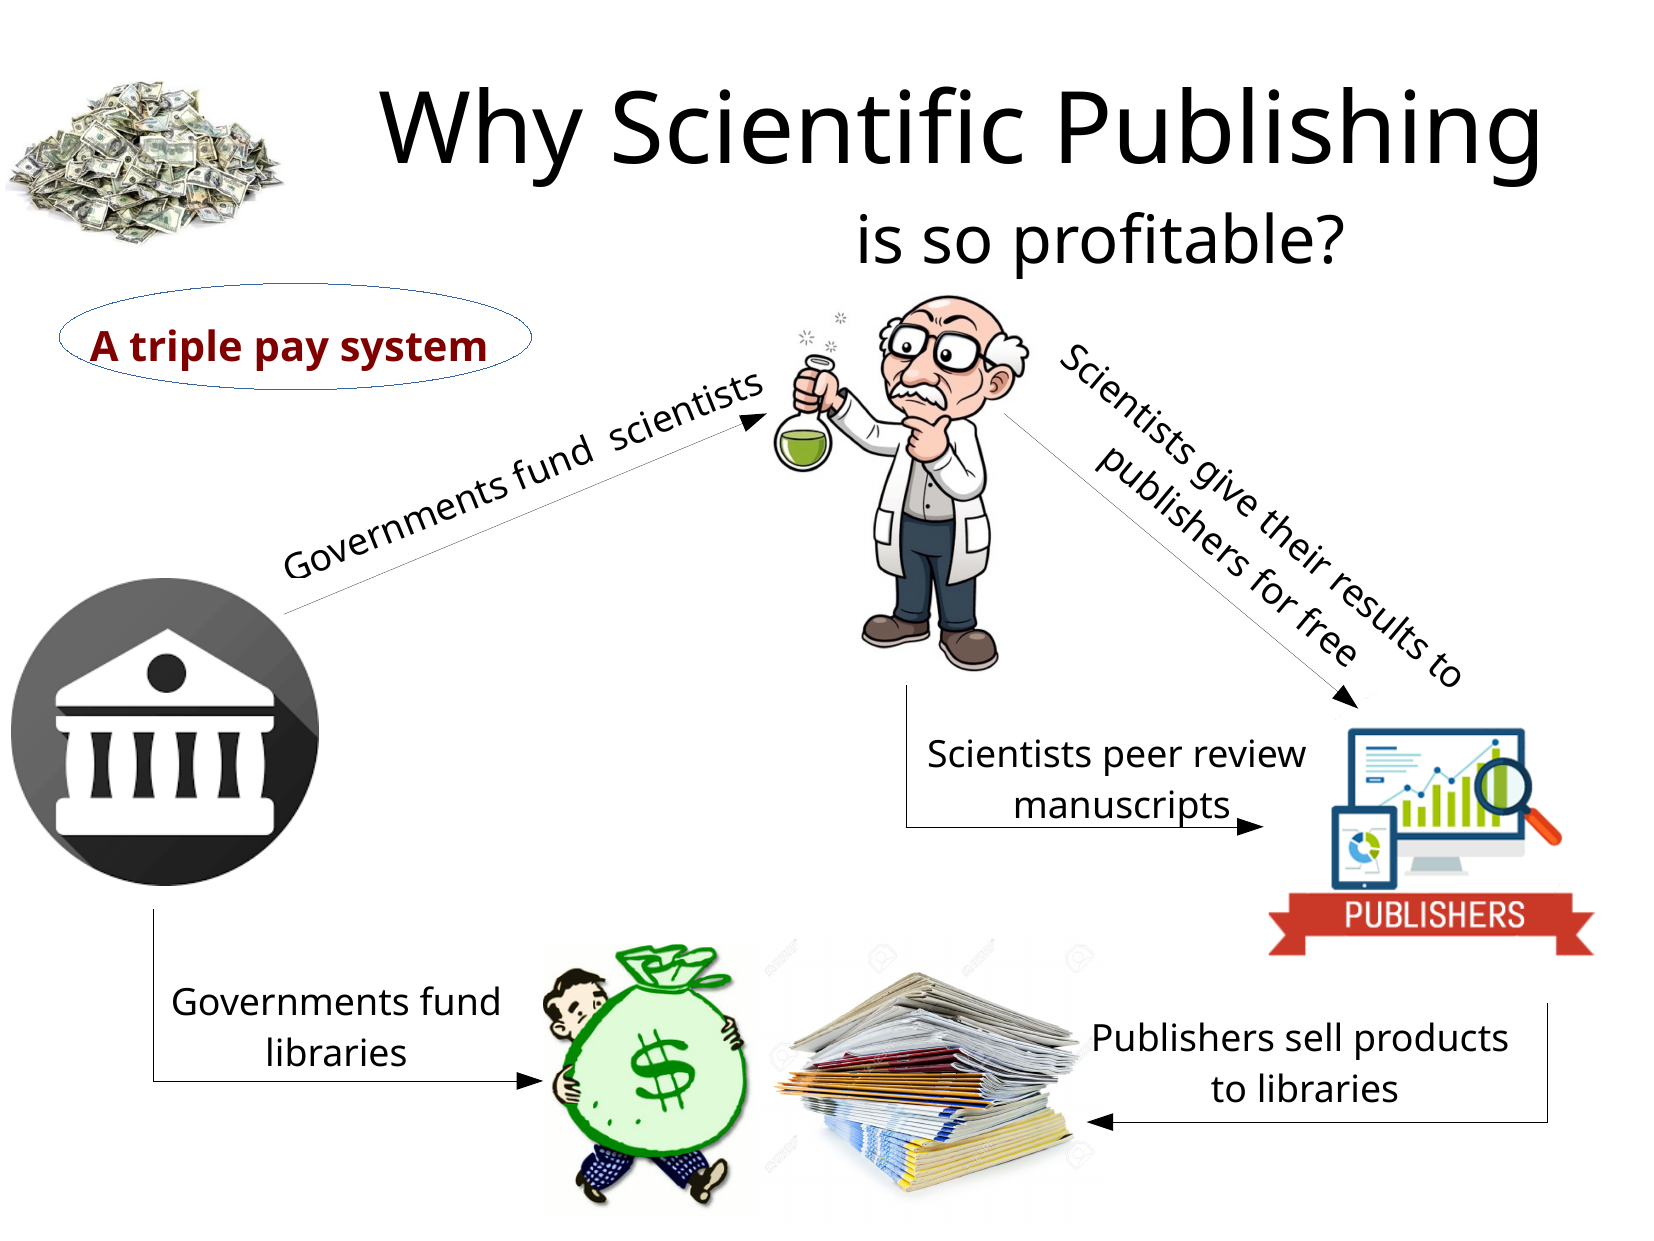

Why Scientific Publishing
 is so profitable?
A triple pay system
Governments fund scientists
Scientists give their results to
publishers for free
Scientists peer review
manuscripts
Governments fund
libraries
Publishers sell products
to libraries